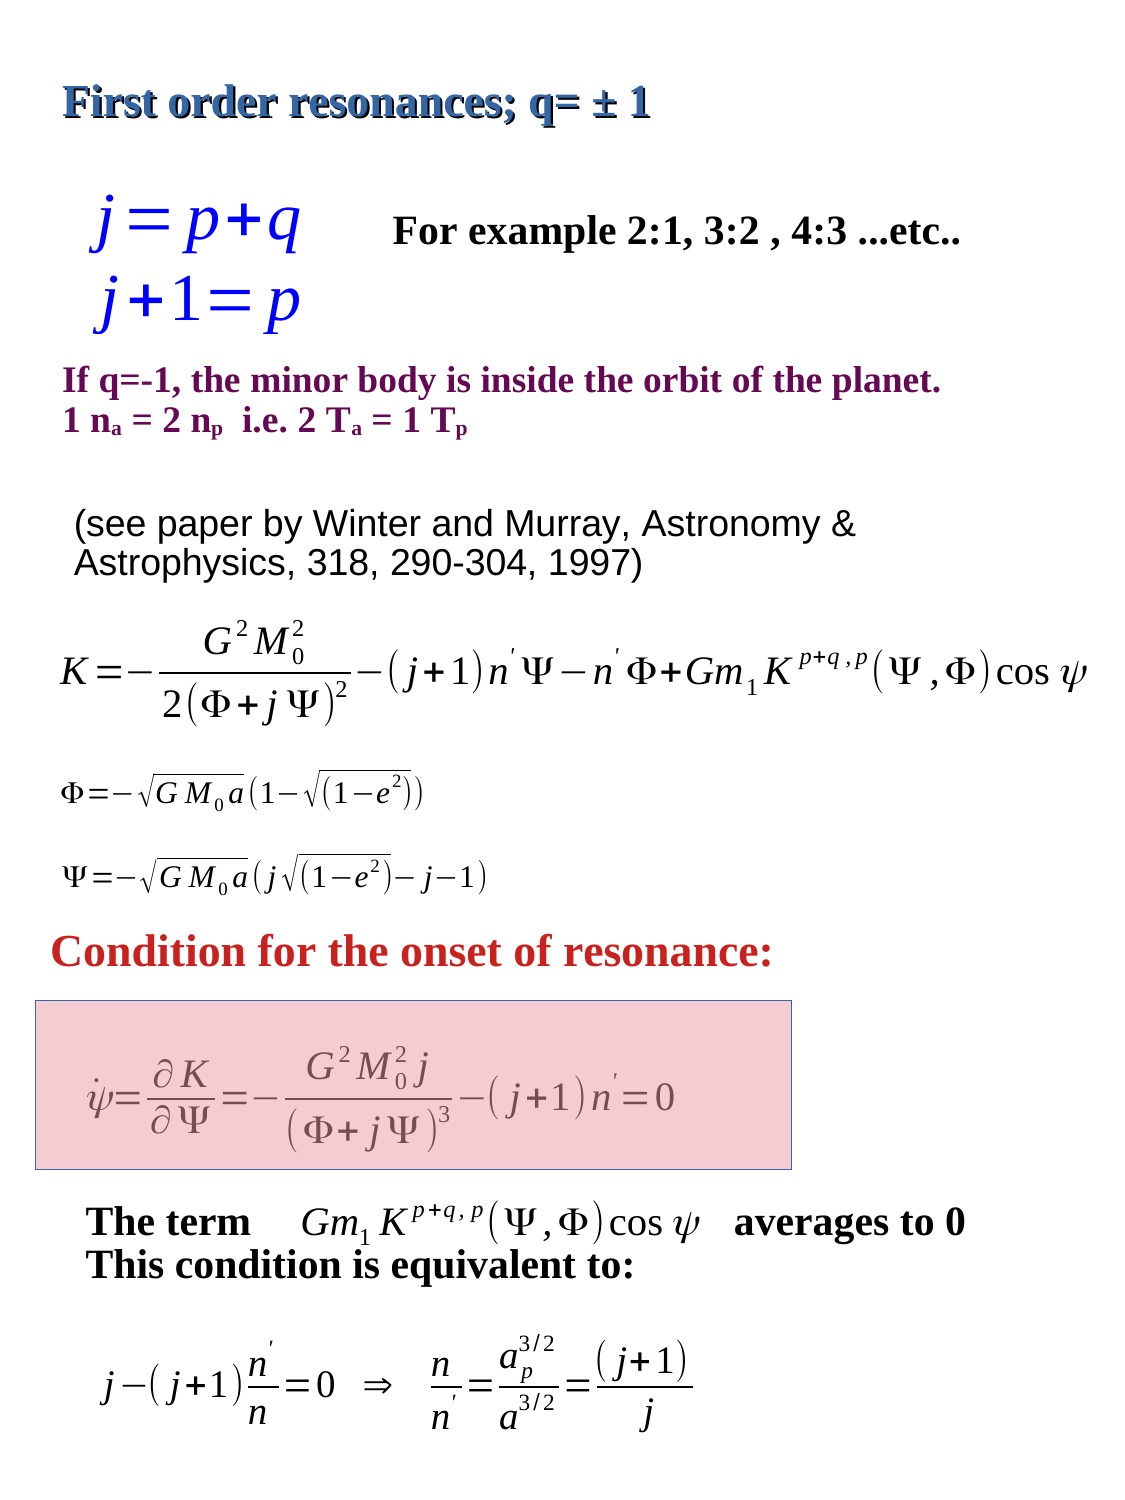

First order resonances; q= ± 1
For example 2:1, 3:2 , 4:3 ...etc..
If q=-1, the minor body is inside the orbit of the planet. 1 na = 2 np i.e. 2 Ta = 1 Tp
(see paper by Winter and Murray, Astronomy & Astrophysics, 318, 290-304, 1997)
Condition for the onset of resonance:
The term averages to 0
This condition is equivalent to: